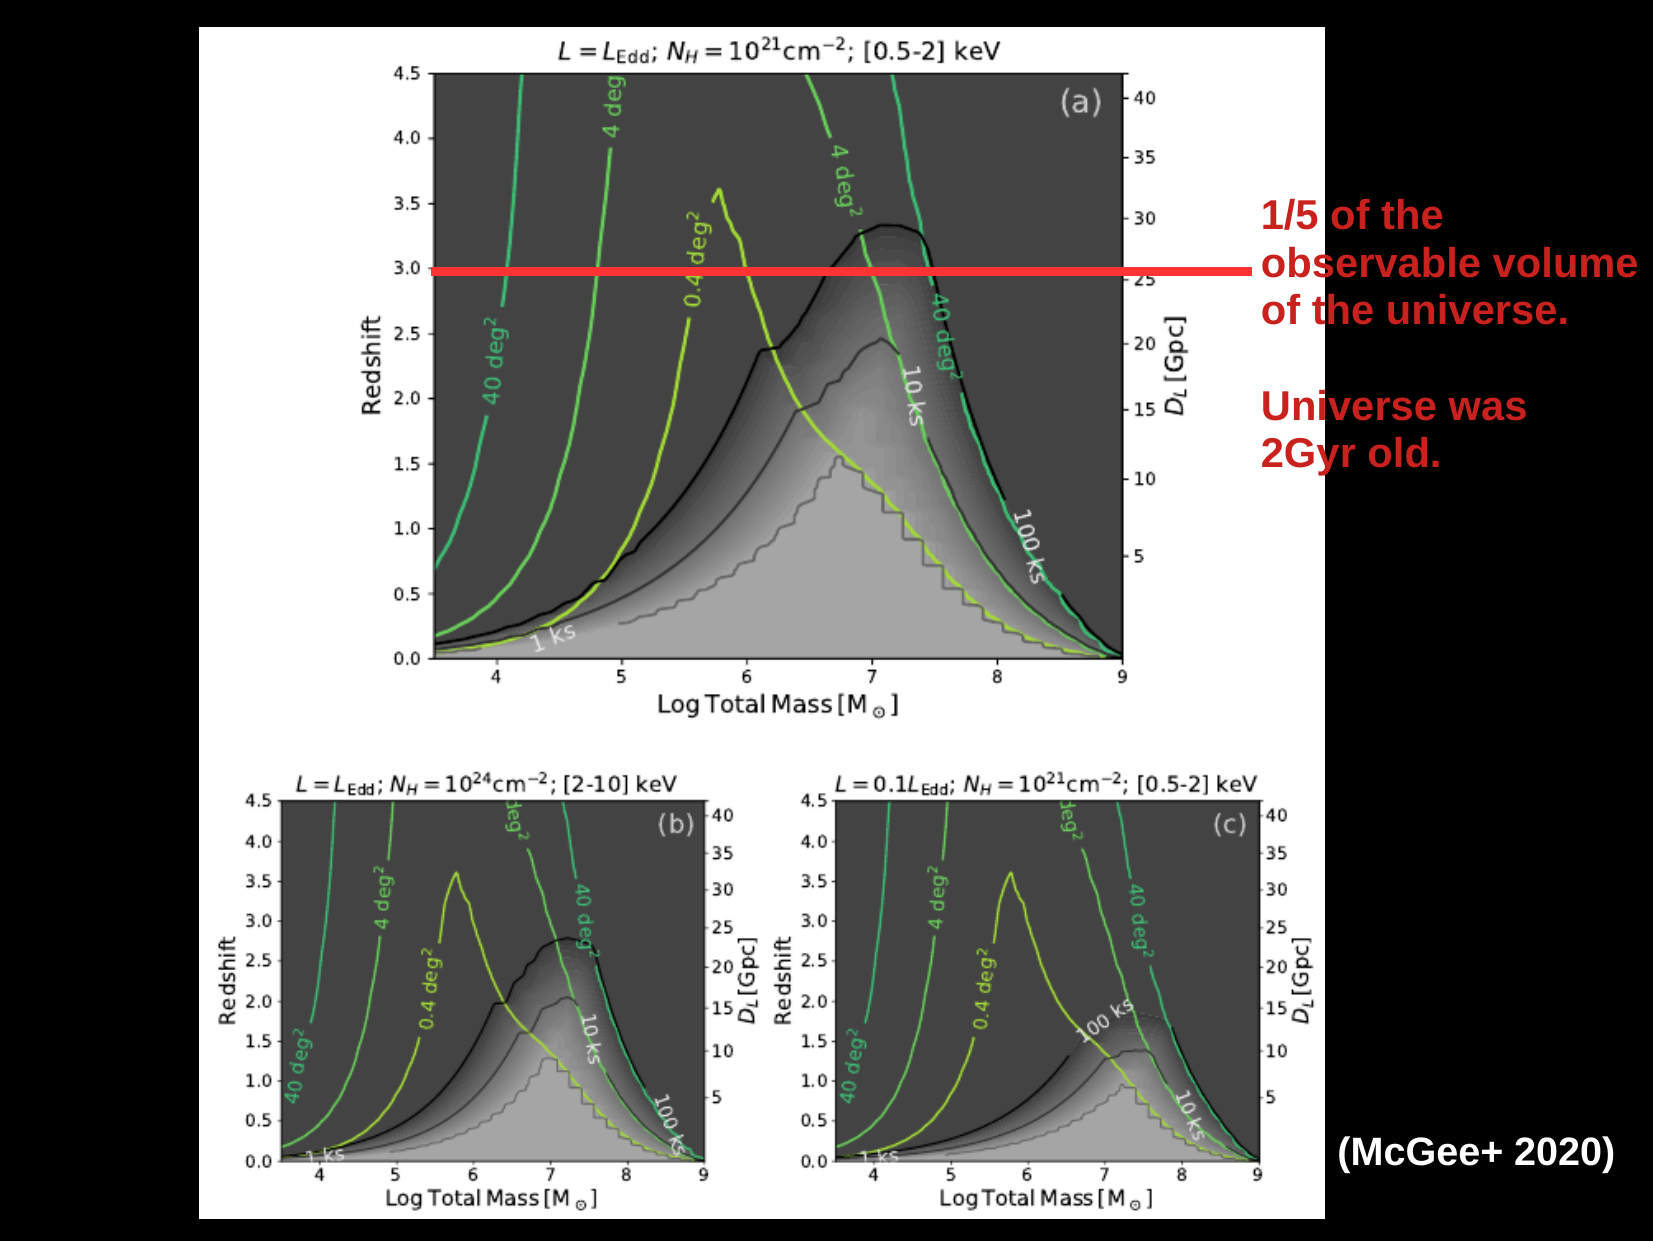

1/5 of the observable volume of the universe.
Universe was
2Gyr old.
(McGee+ 2020)